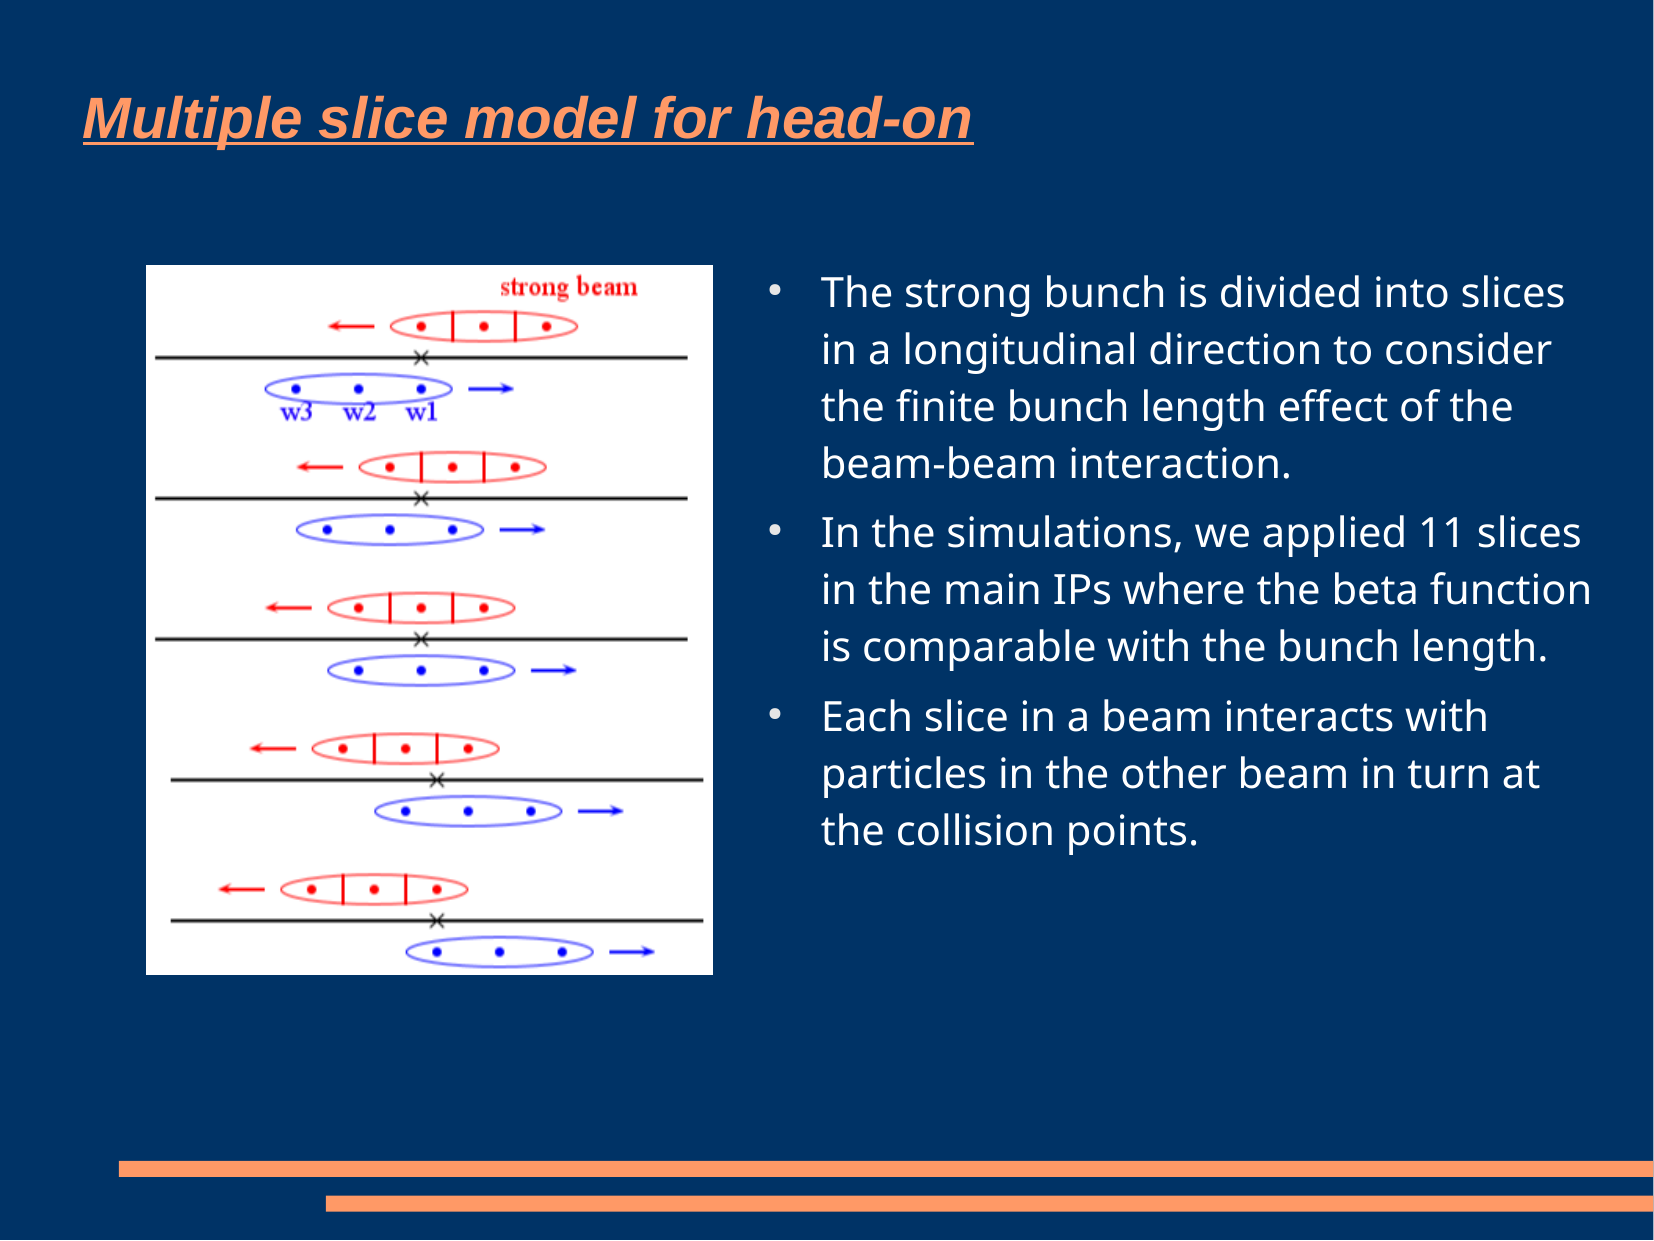

# Multiple slice model for head-on
The strong bunch is divided into slices in a longitudinal direction to consider the finite bunch length effect of the beam-beam interaction.
In the simulations, we applied 11 slices in the main IPs where the beta function is comparable with the bunch length.
Each slice in a beam interacts with particles in the other beam in turn at the collision points.